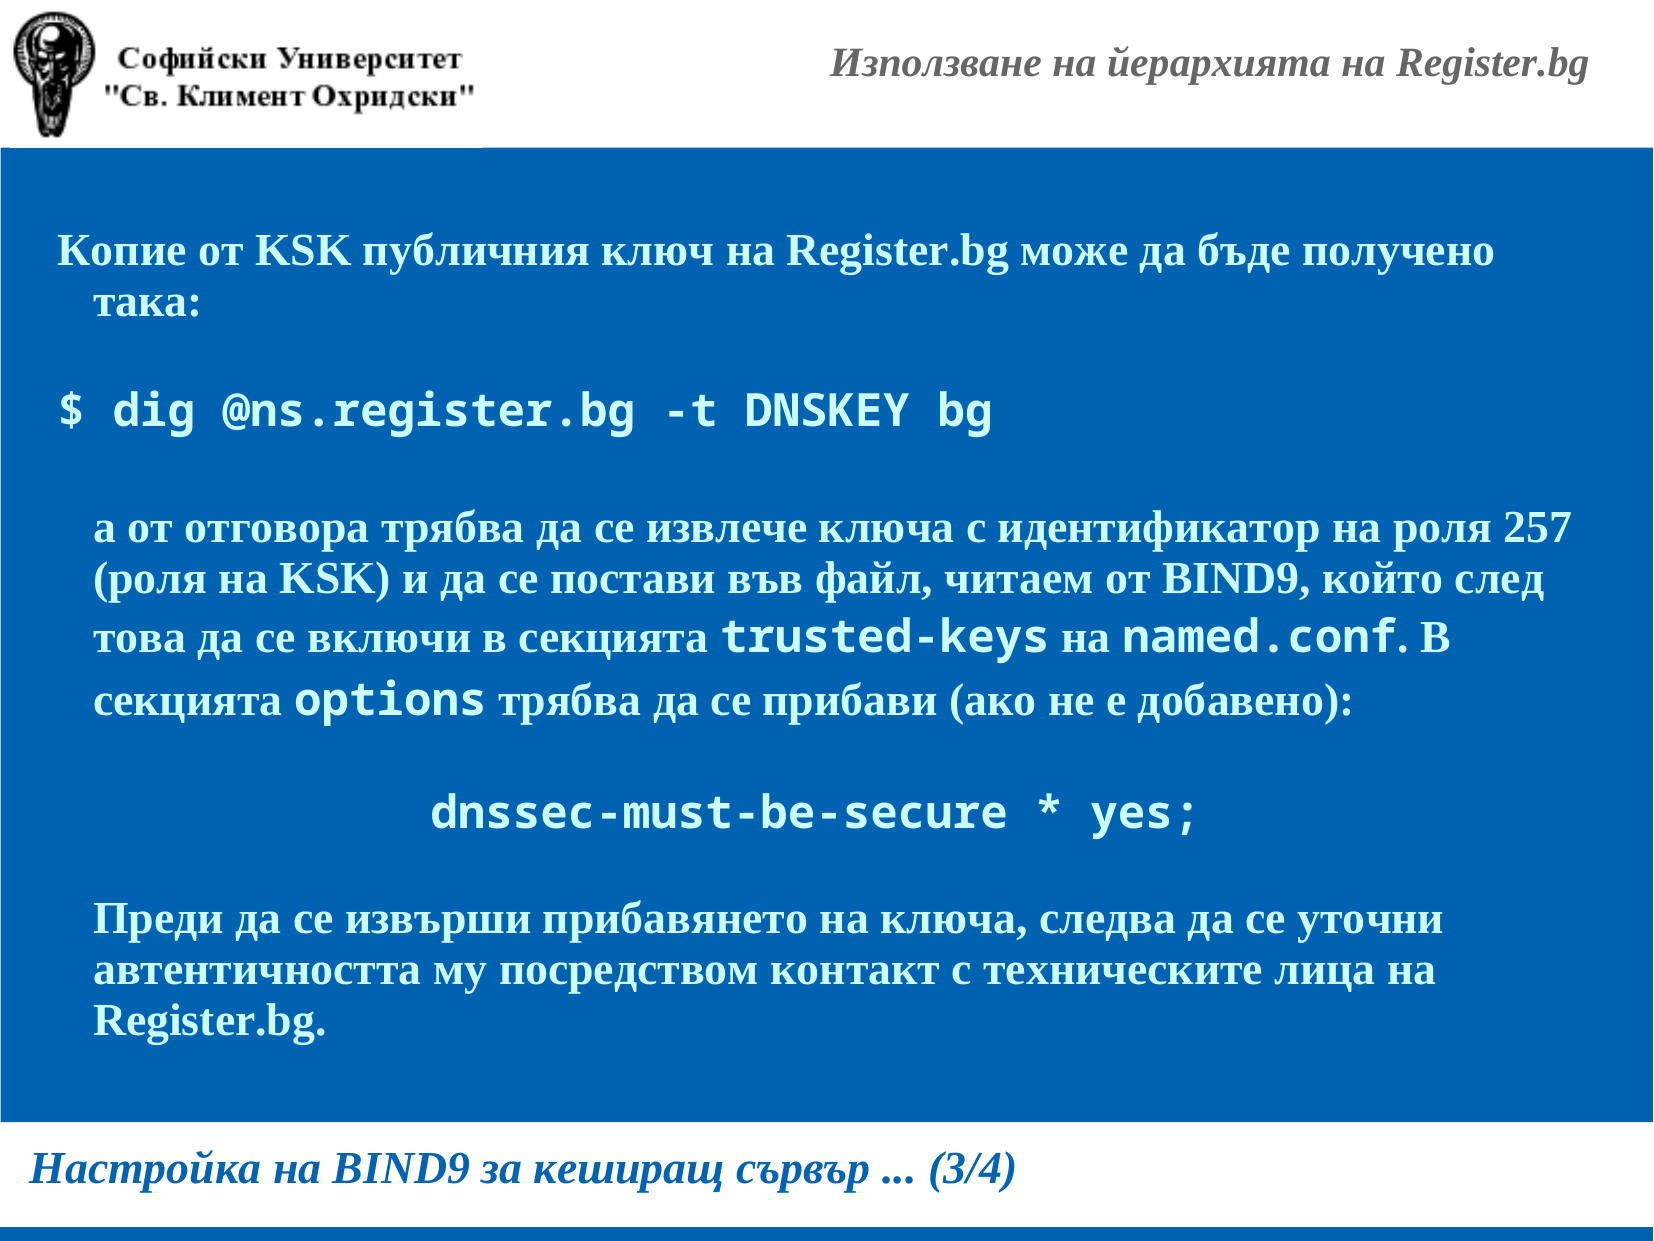

# Използване на йерархията на Register.bg
Копие от KSK публичния ключ на Register.bg може да бъде получено така:
$ dig @ns.register.bg -t DNSKEY bg
а от отговора трябва да се извлече ключа с идентификатор на роля 257 (роля на KSK) и да се постави във файл, читаем от BIND9, който след това да се включи в секцията trusted-keys на named.conf. В секцията options трябва да се прибави (ако не е добавено):
dnssec-must-be-secure * yes;
Преди да се извърши прибавянето на ключа, следва да се уточни автентичността му посредством контакт с техническите лица на Register.bg.
Настройка на BIND9 за кеширащ сървър ... (3/4)